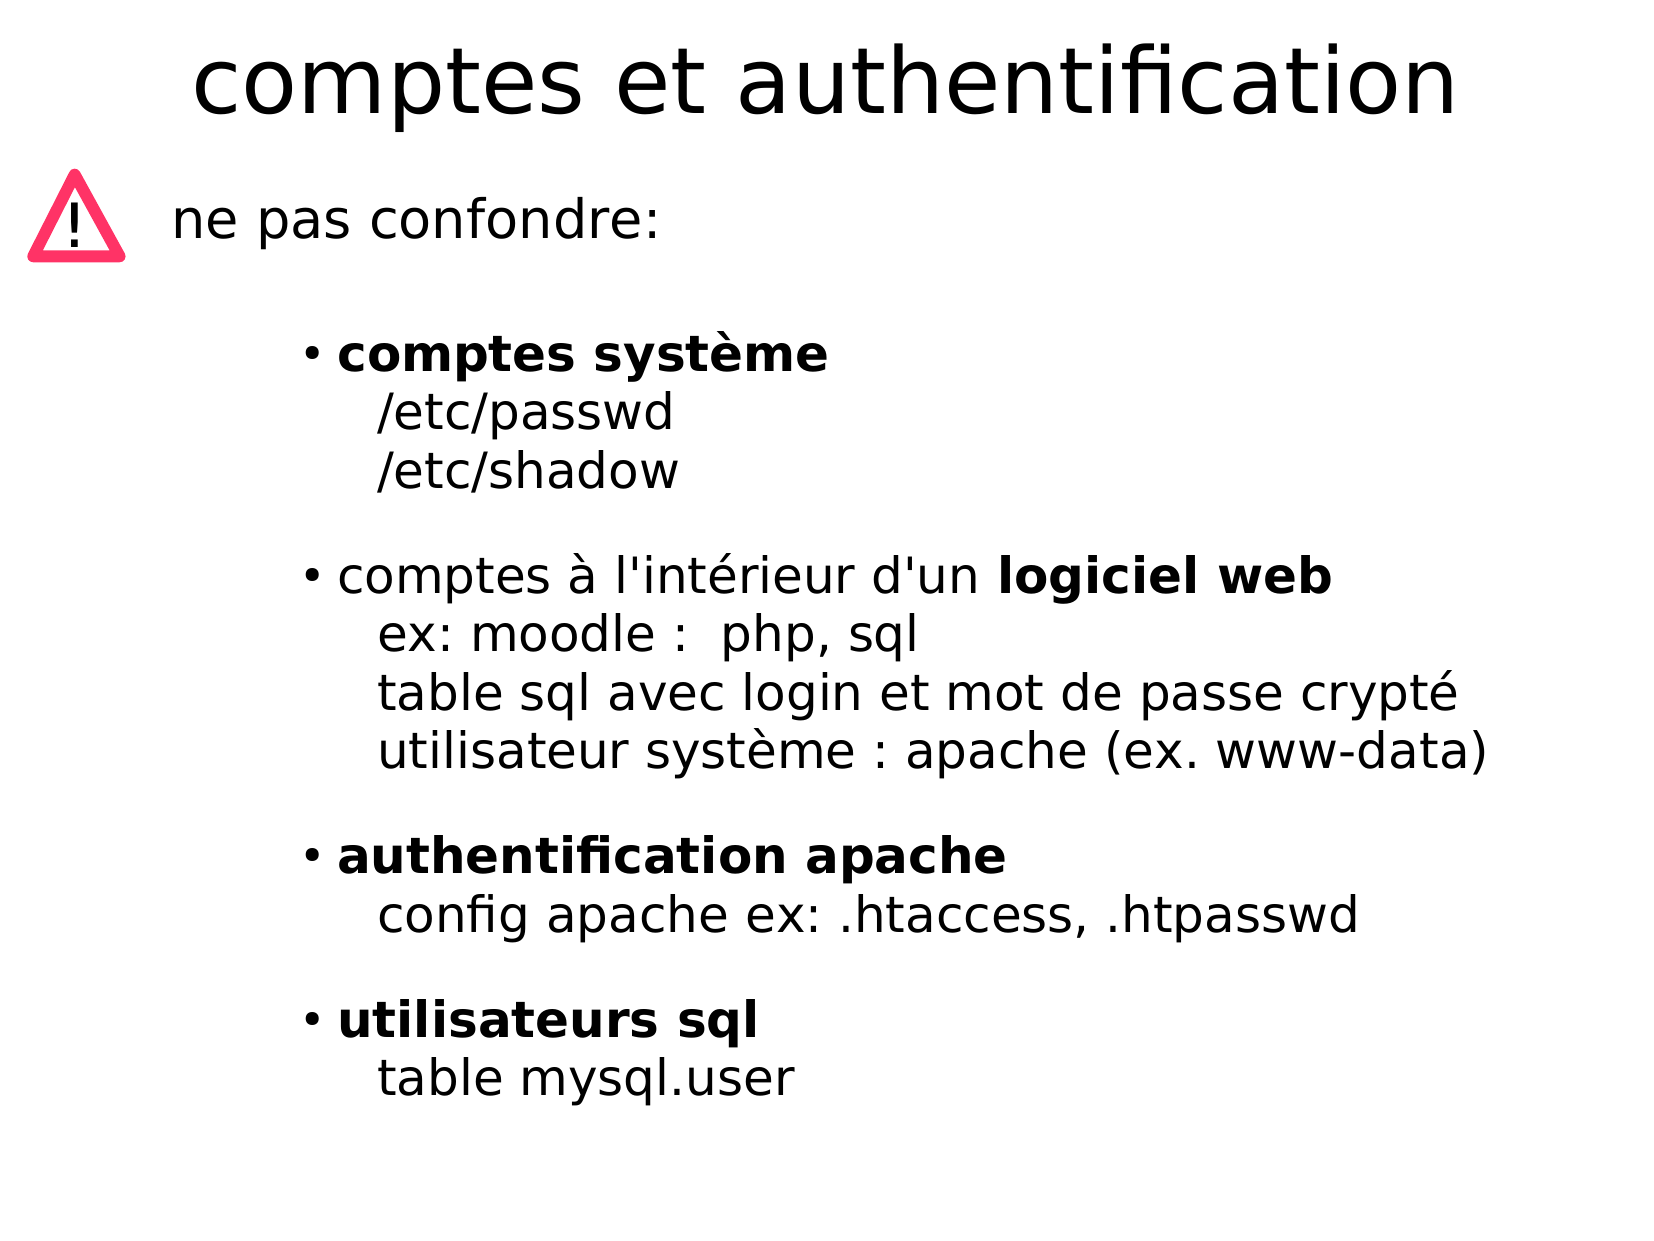

# comptes et authentification
!
ne pas confondre:
 comptes système
	/etc/passwd
	/etc/shadow
 comptes à l'intérieur d'un logiciel web
	ex: moodle : php, sql
	table sql avec login et mot de passe crypté
	utilisateur système : apache (ex. www-data)
 authentification apache
	config apache ex: .htaccess, .htpasswd
 utilisateurs sql
	table mysql.user